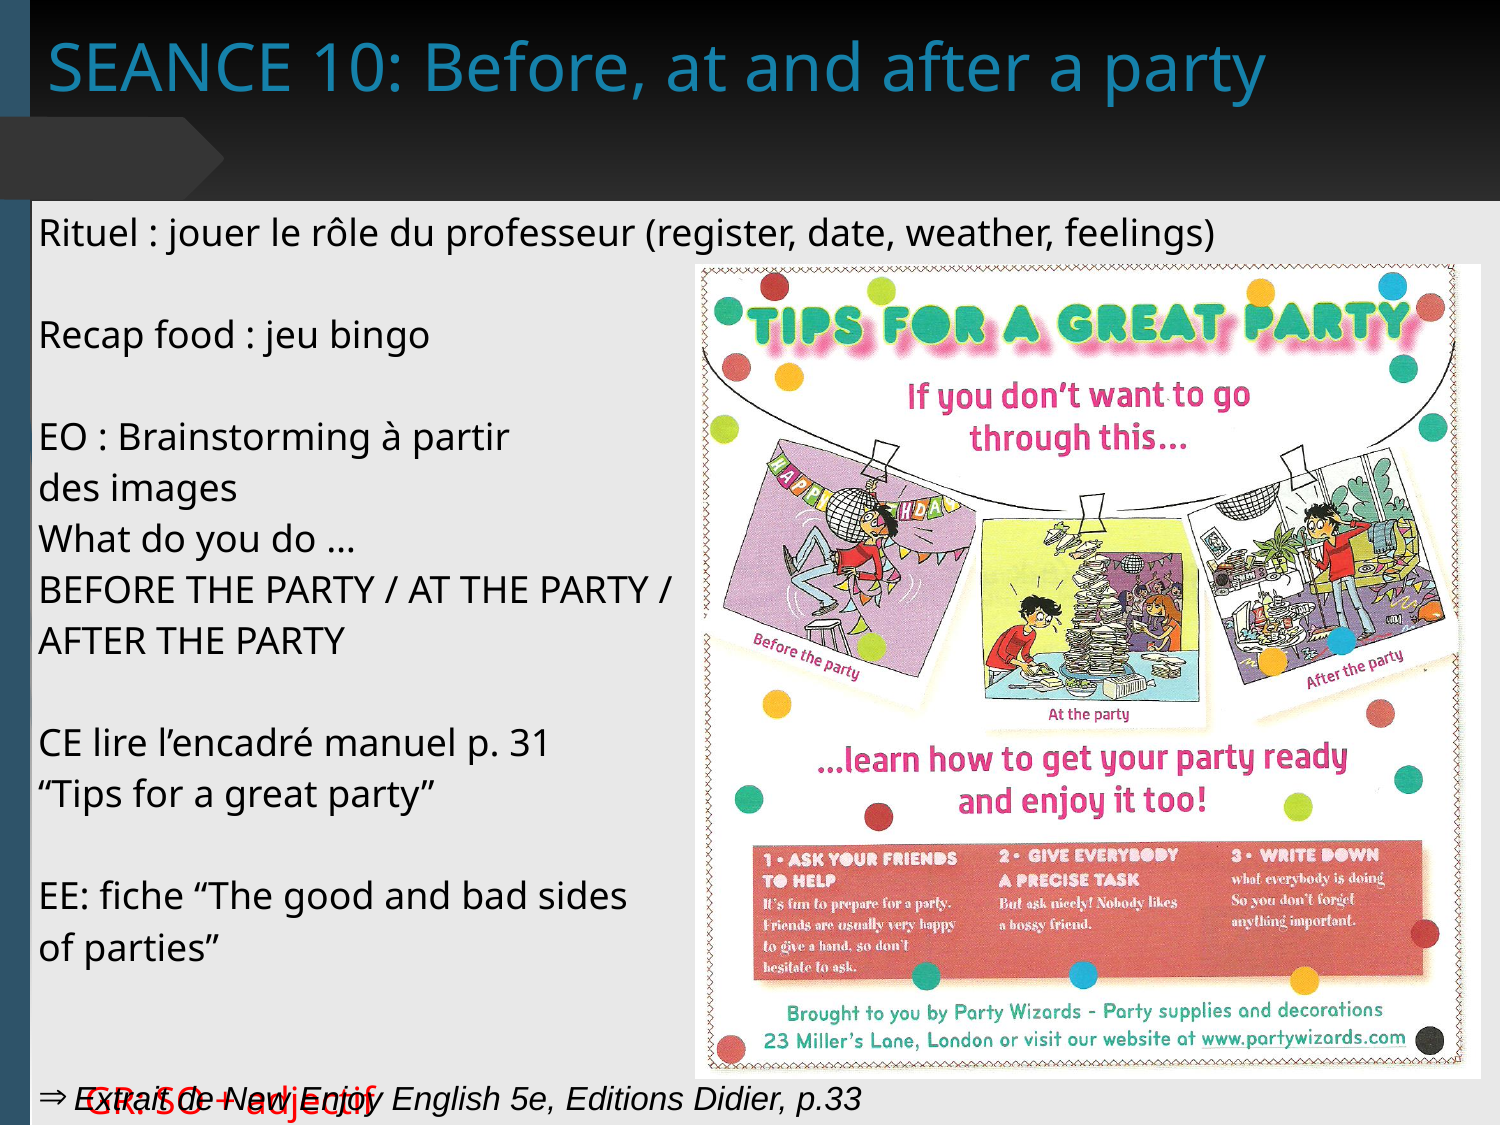

# SEANCE 10: Before, at and after a party
| Rituel : jouer le rôle du professeur (register, date, weather, feelings) Recap food : jeu bingo   EO : Brainstorming à partir des images What do you do … BEFORE THE PARTY / AT THE PARTY / AFTER THE PARTY CE lire l’encadré manuel p. 31 “Tips for a great party” EE: fiche “The good and bad sides of parties” GR: SO + adjectif manuel p.33 + WB p.34 |
| --- |
Extrait de New Enjoy English 5e, Editions Didier, p.33